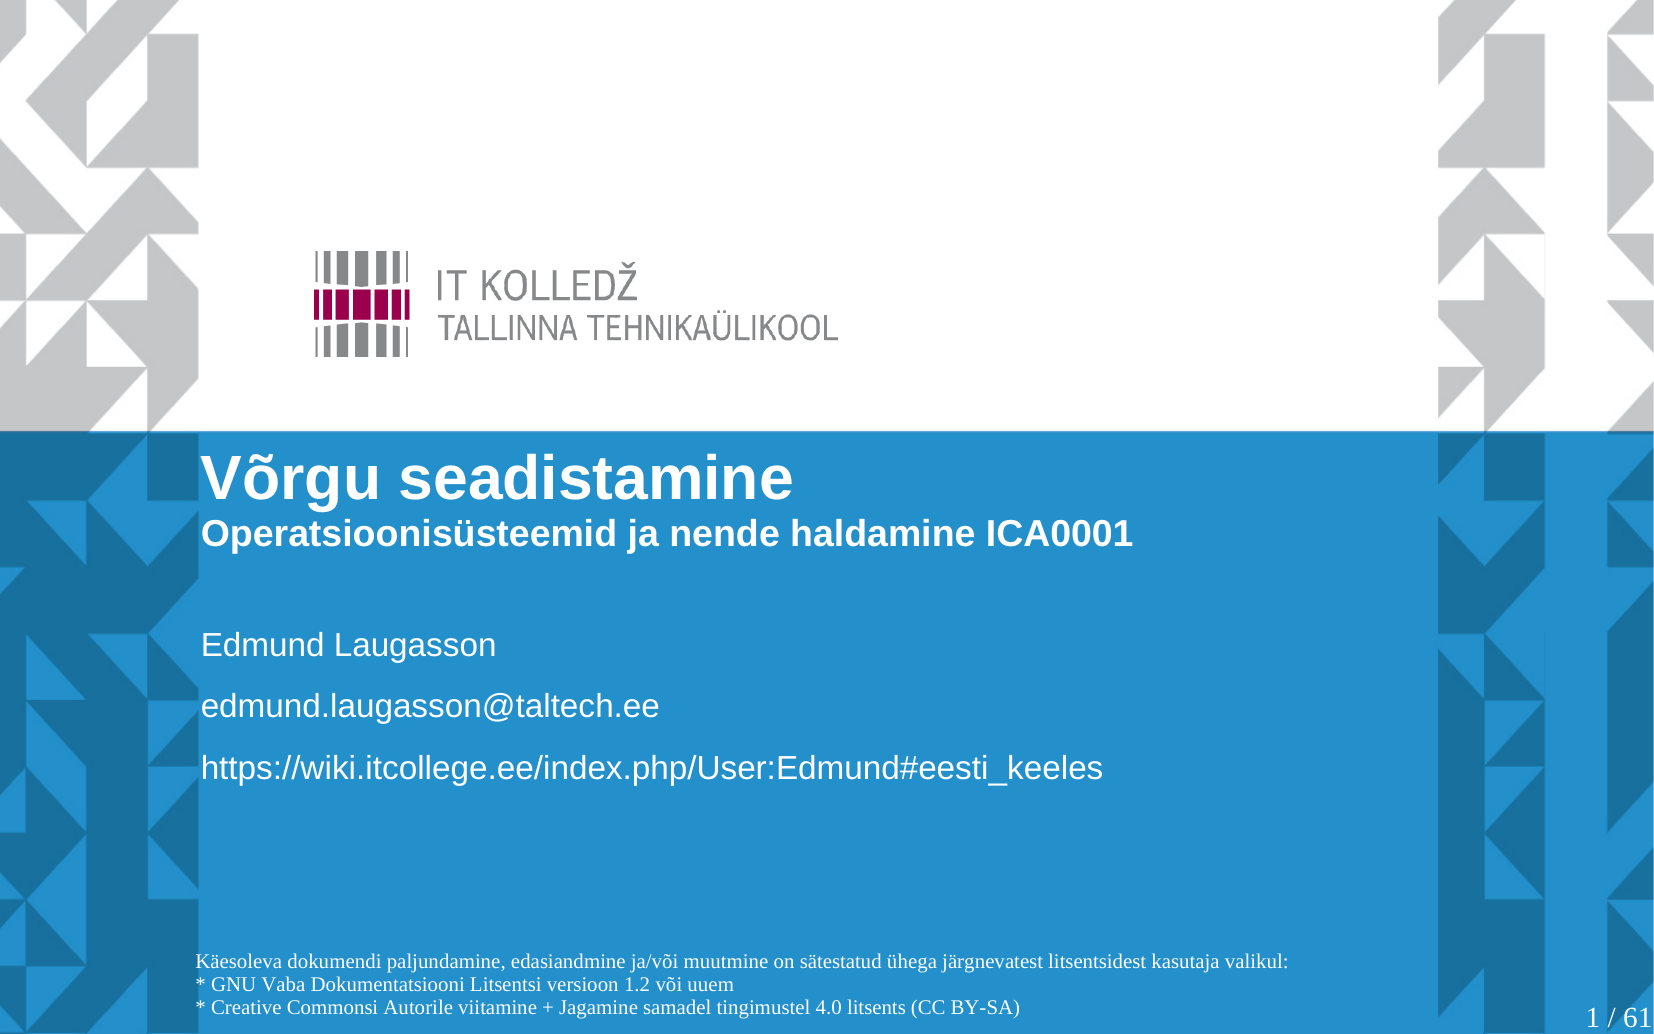

# Võrgu seadistamine Operatsioonisüsteemid ja nende haldamine ICA0001
Edmund Laugasson
edmund.laugasson@taltech.ee
https://wiki.itcollege.ee/index.php/User:Edmund#eesti_keeles
1